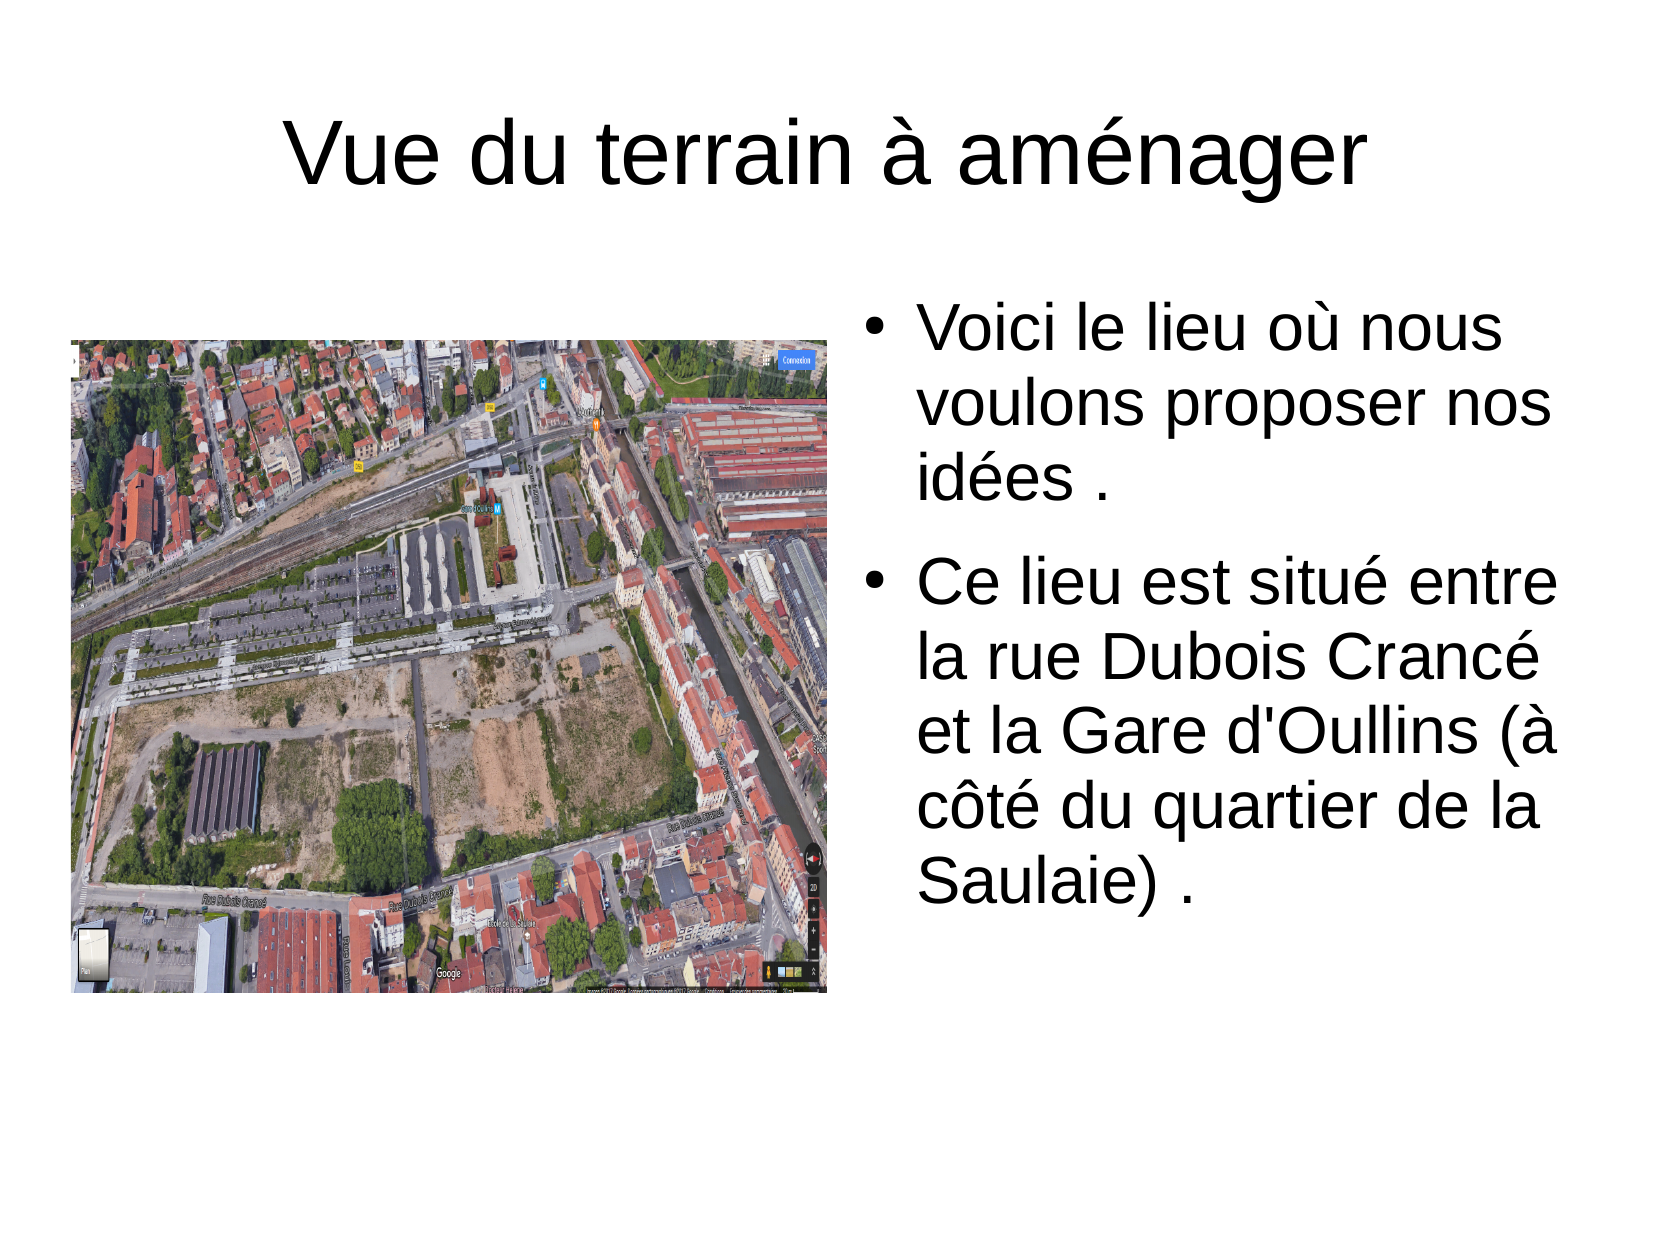

# Vue du terrain à aménager
Voici le lieu où nous voulons proposer nos idées .
Ce lieu est situé entre la rue Dubois Crancé et la Gare d'Oullins (à côté du quartier de la Saulaie) .